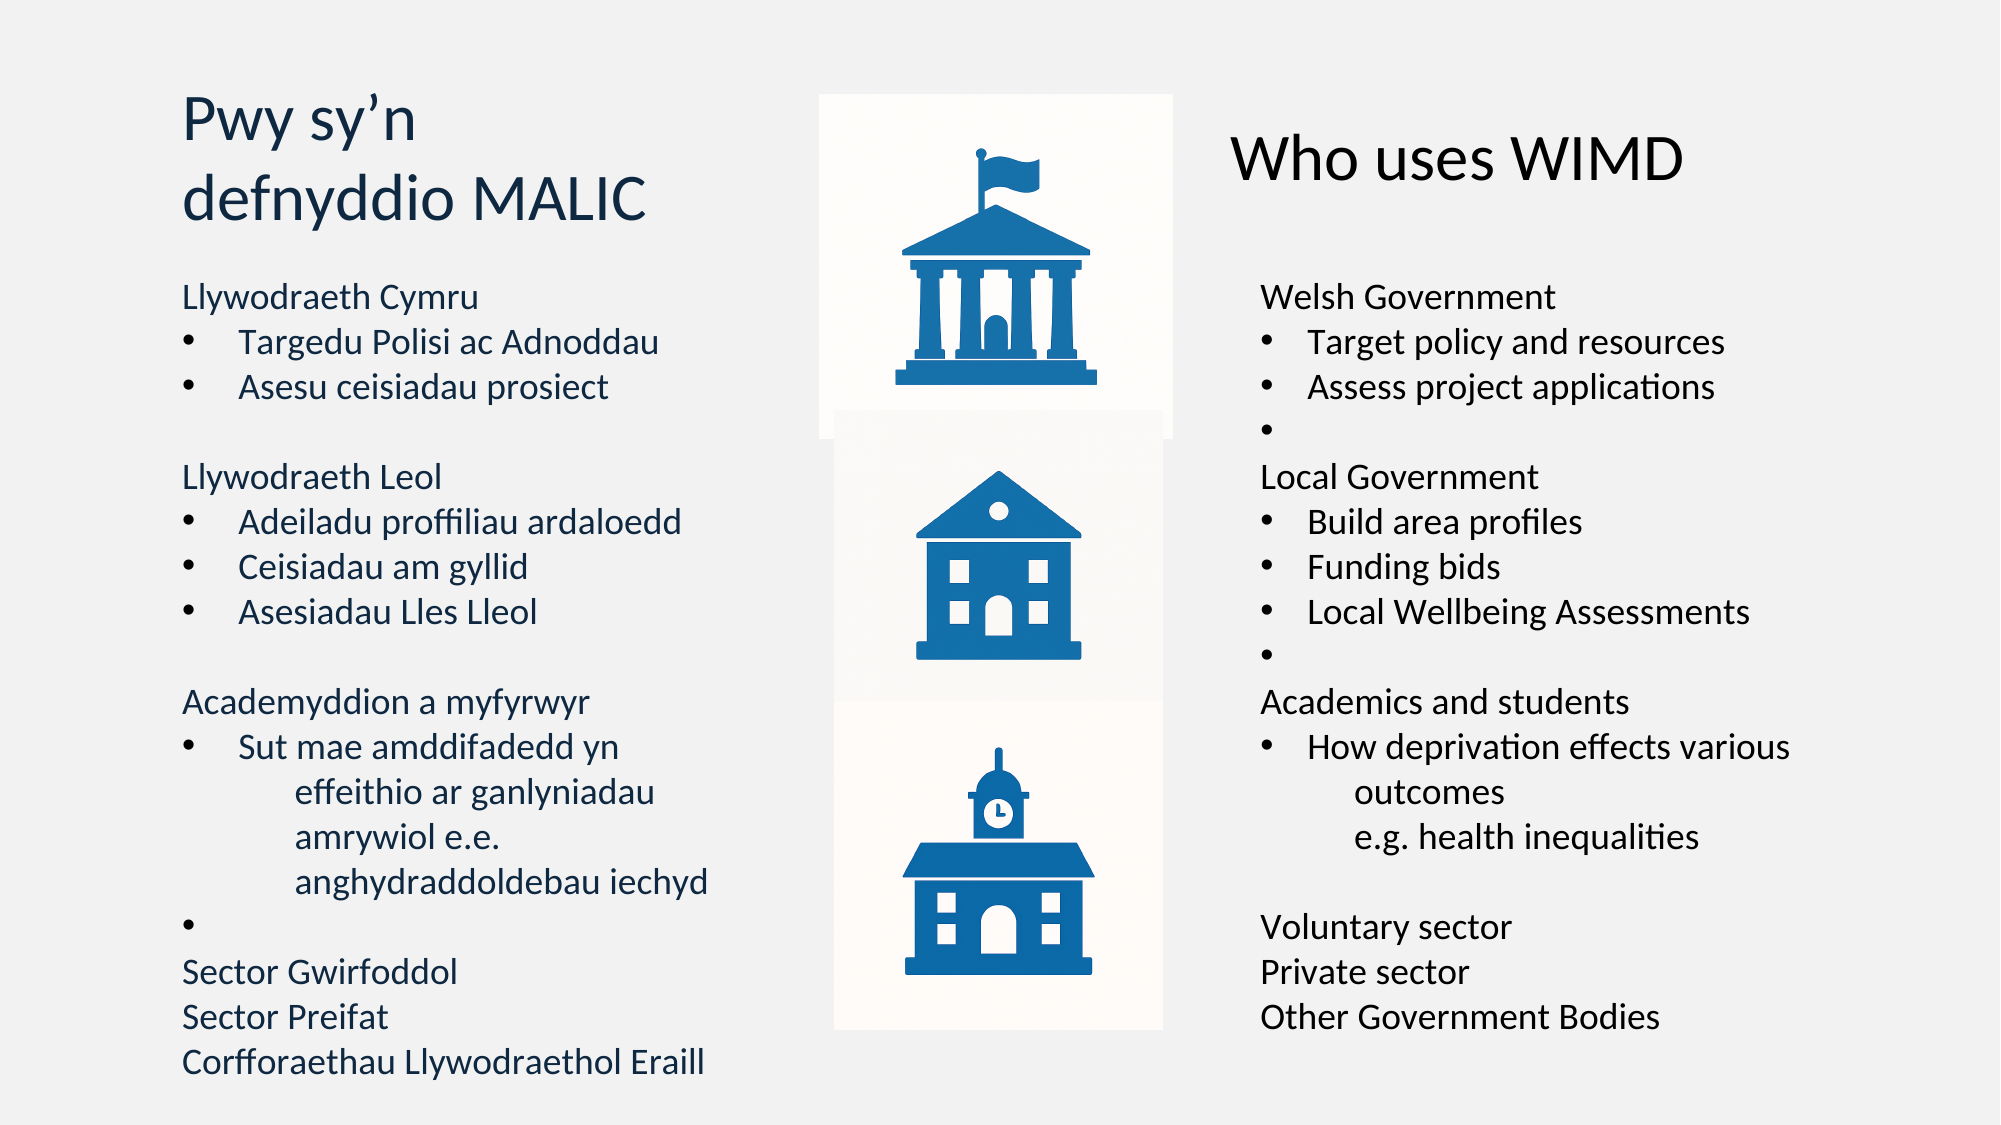

Pwy sy’n defnyddio MALIC
Who uses WIMD
Llywodraeth Cymru
Targedu Polisi ac Adnoddau
Asesu ceisiadau prosiect
Llywodraeth Leol
Adeiladu proffiliau ardaloedd
Ceisiadau am gyllid
Asesiadau Lles Lleol
Academyddion a myfyrwyr
Sut mae amddifadedd yn effeithio ar ganlyniadau amrywiol e.e. anghydraddoldebau iechyd
Sector Gwirfoddol
Sector Preifat
Corfforaethau Llywodraethol Eraill
Welsh Government
Target policy and resources
Assess project applications
Local Government
Build area profiles
Funding bids
Local Wellbeing Assessments
Academics and students
How deprivation effects various outcomes
e.g. health inequalities
Voluntary sector
Private sector
Other Government Bodies